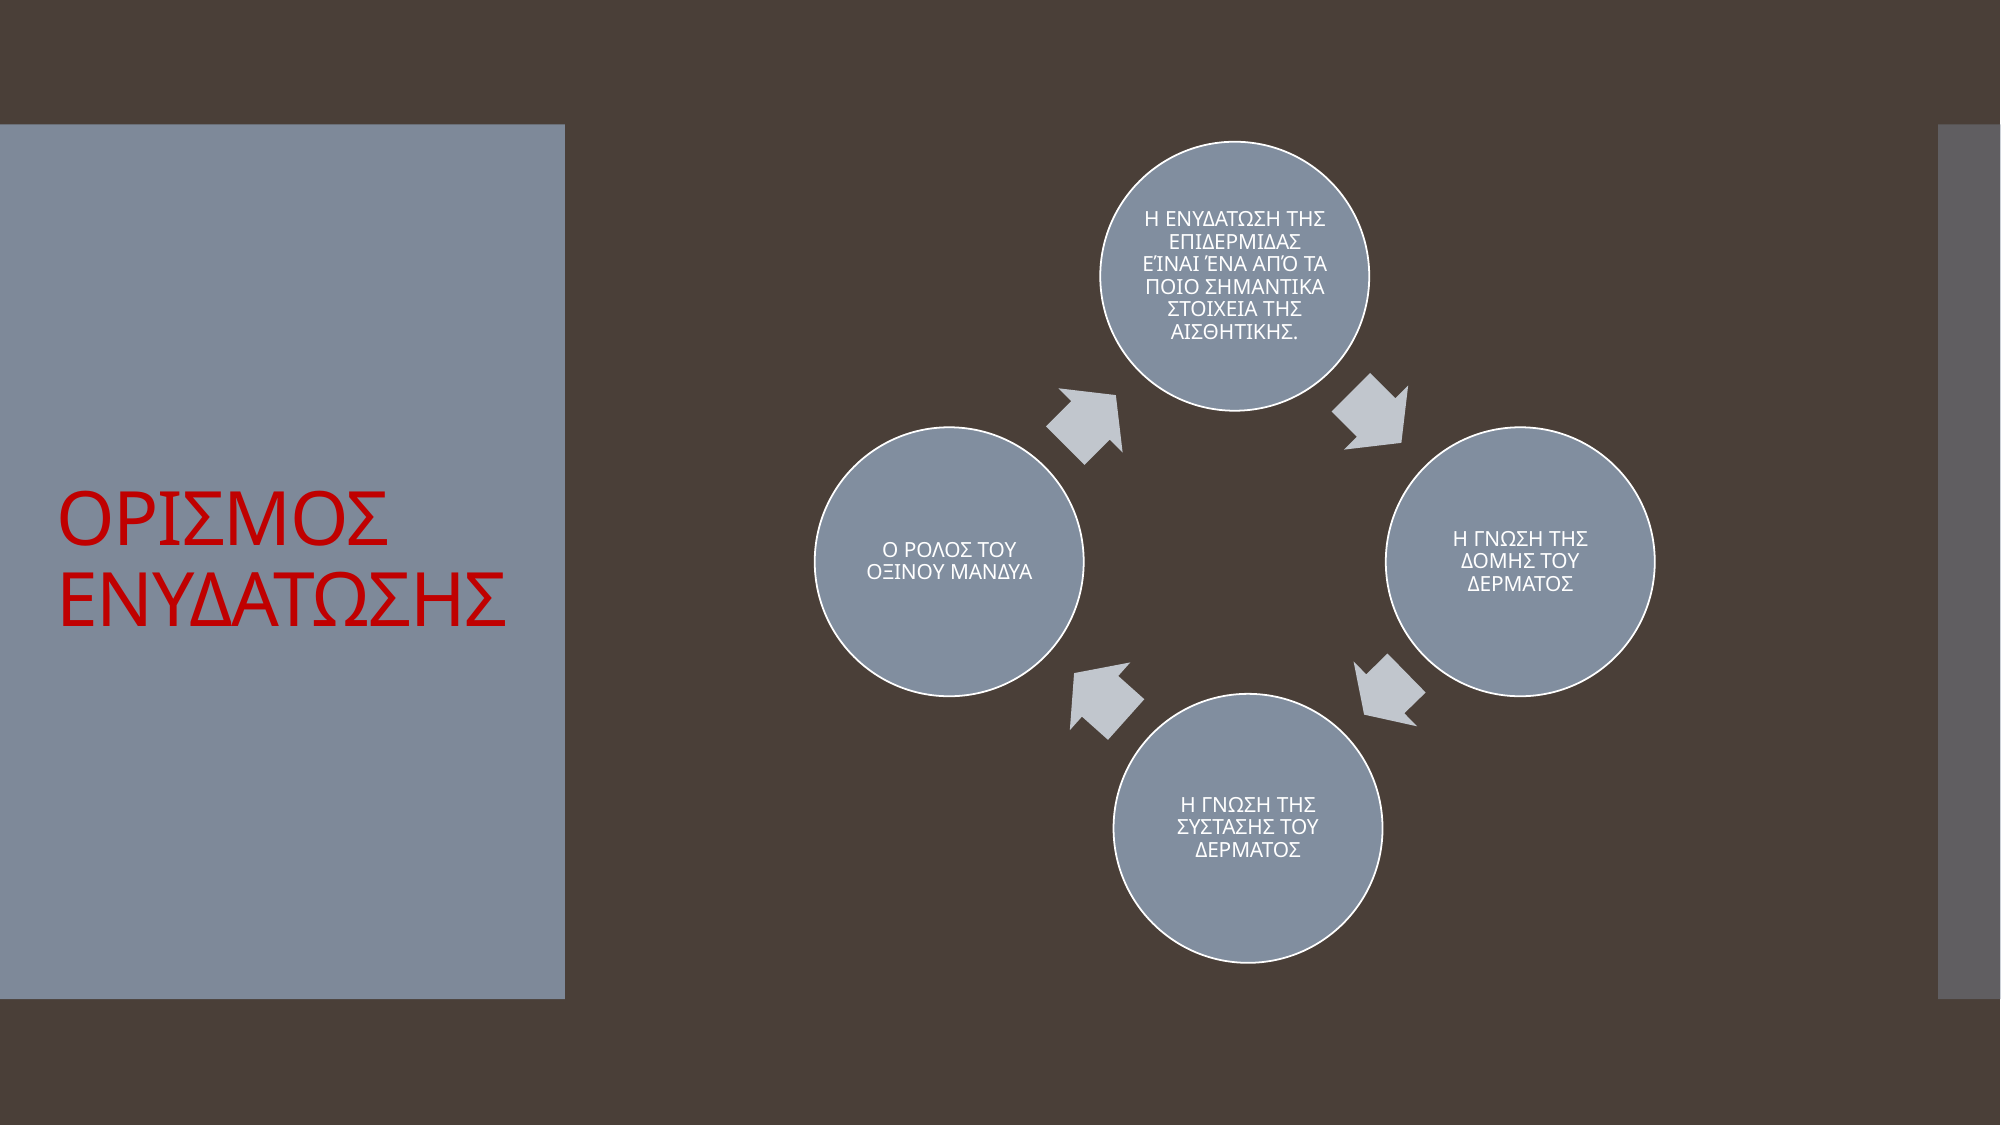

Η ΕΝΥΔΑΤΩΣΗ ΤΗΣ ΕΠΙΔΕΡΜΙΔΑΣ ΕΊΝΑΙ ΈΝΑ ΑΠΌ ΤΑ ΠΟΙΟ ΣΗΜΑΝΤΙΚΑ ΣΤΟΙΧΕΙΑ ΤΗΣ ΑΙΣΘΗΤΙΚΗΣ.
Ο ΡΟΛΟΣ ΤΟΥ ΟΞΙΝΟΥ ΜΑΝΔΥΑ
Η ΓΝΩΣΗ ΤΗΣ ΔΟΜΗΣ ΤΟΥ ΔΕΡΜΑΤΟΣ
Η ΓΝΩΣΗ ΤΗΣ ΣΥΣΤΑΣΗΣ ΤΟΥ ΔΕΡΜΑΤΟΣ
# ΟΡΙΣΜΟΣ ΕΝΥΔΑΤΩΣΗΣ